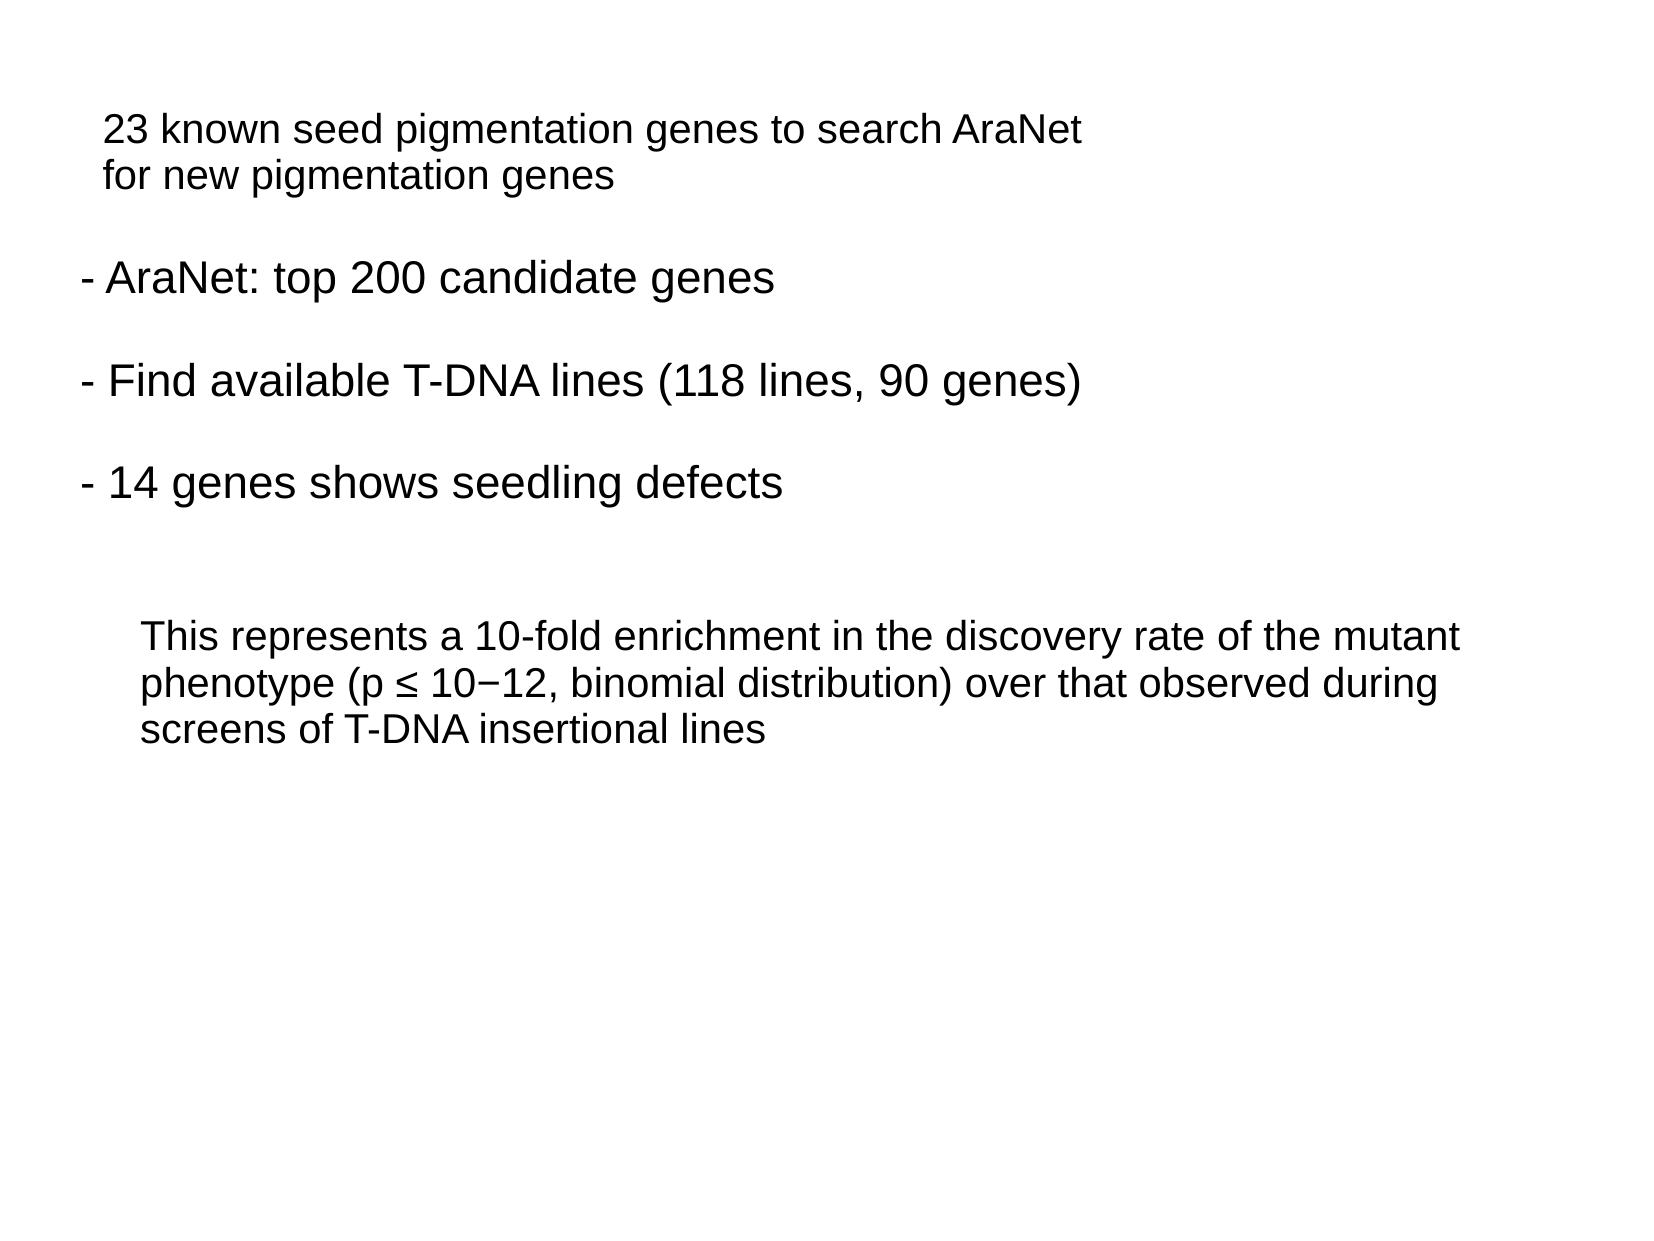

23 known seed pigmentation genes to search AraNet for new pigmentation genes
- AraNet: top 200 candidate genes
- Find available T-DNA lines (118 lines, 90 genes)
- 14 genes shows seedling defects
This represents a 10-fold enrichment in the discovery rate of the mutant phenotype (p ≤ 10−12, binomial distribution) over that observed during screens of T-DNA insertional lines